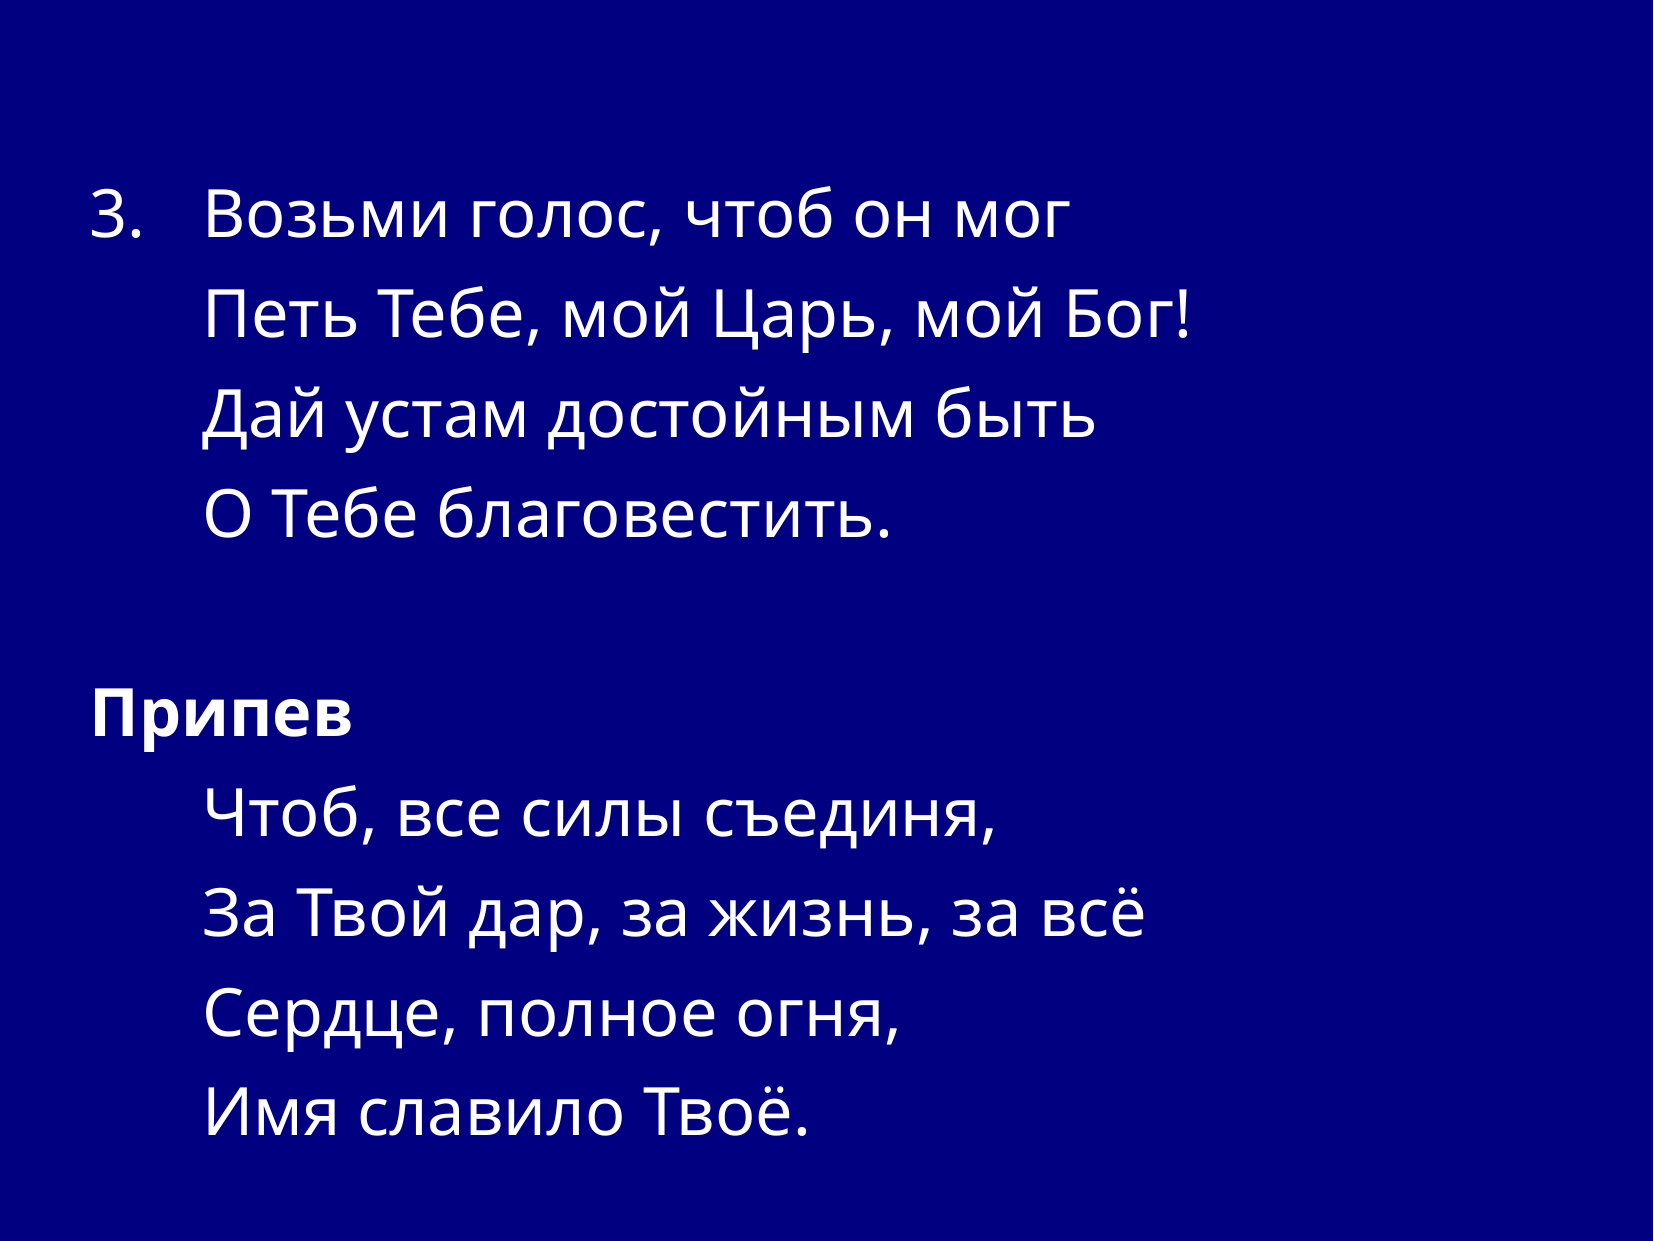

3.	Возьми голос, чтоб он мог
	Петь Тебе, мой Царь, мой Бог!
	Дай устам достойным быть
	О Тебе благовестить.
Припев
	Чтоб, все силы съединя,
	За Твой дар, за жизнь, за всё
	Сердце, полное огня,
	Имя славило Твоё.